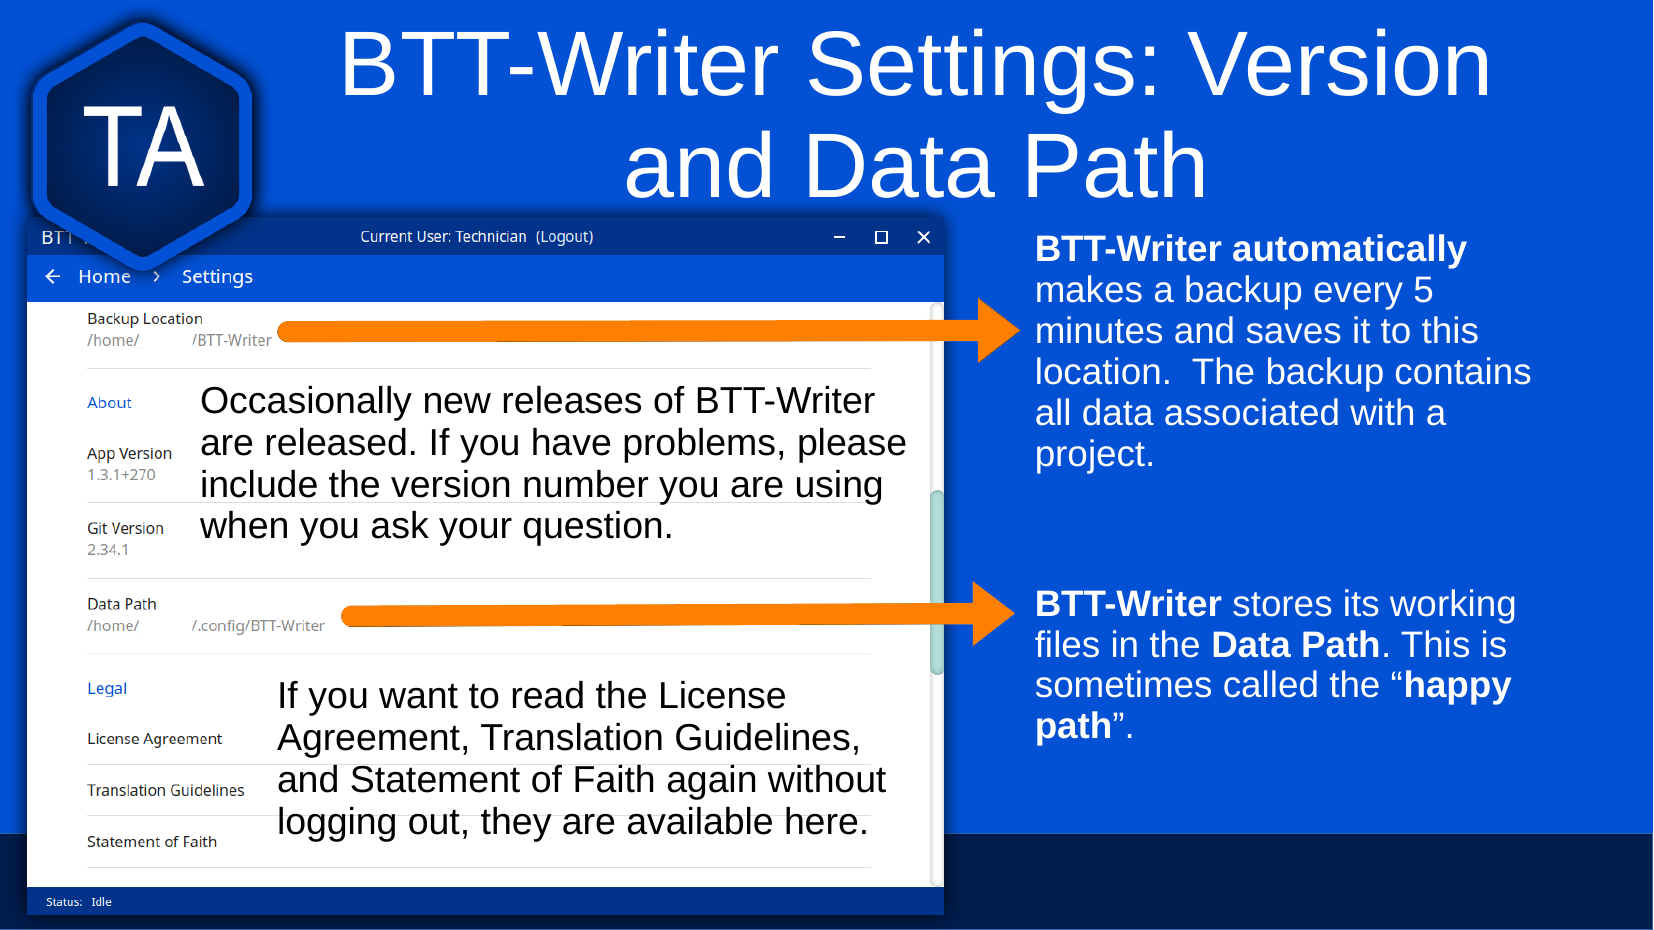

# BTT-Writer Settings: Version and Data Path
BTT-Writer automatically makes a backup every 5 minutes and saves it to this location. The backup contains all data associated with a project.
Occasionally new releases of BTT-Writer are released. If you have problems, please include the version number you are using when you ask your question.
BTT-Writer stores its working files in the Data Path. This is sometimes called the “happy path”.
If you want to read the License Agreement, Translation Guidelines, and Statement of Faith again without logging out, they are available here.